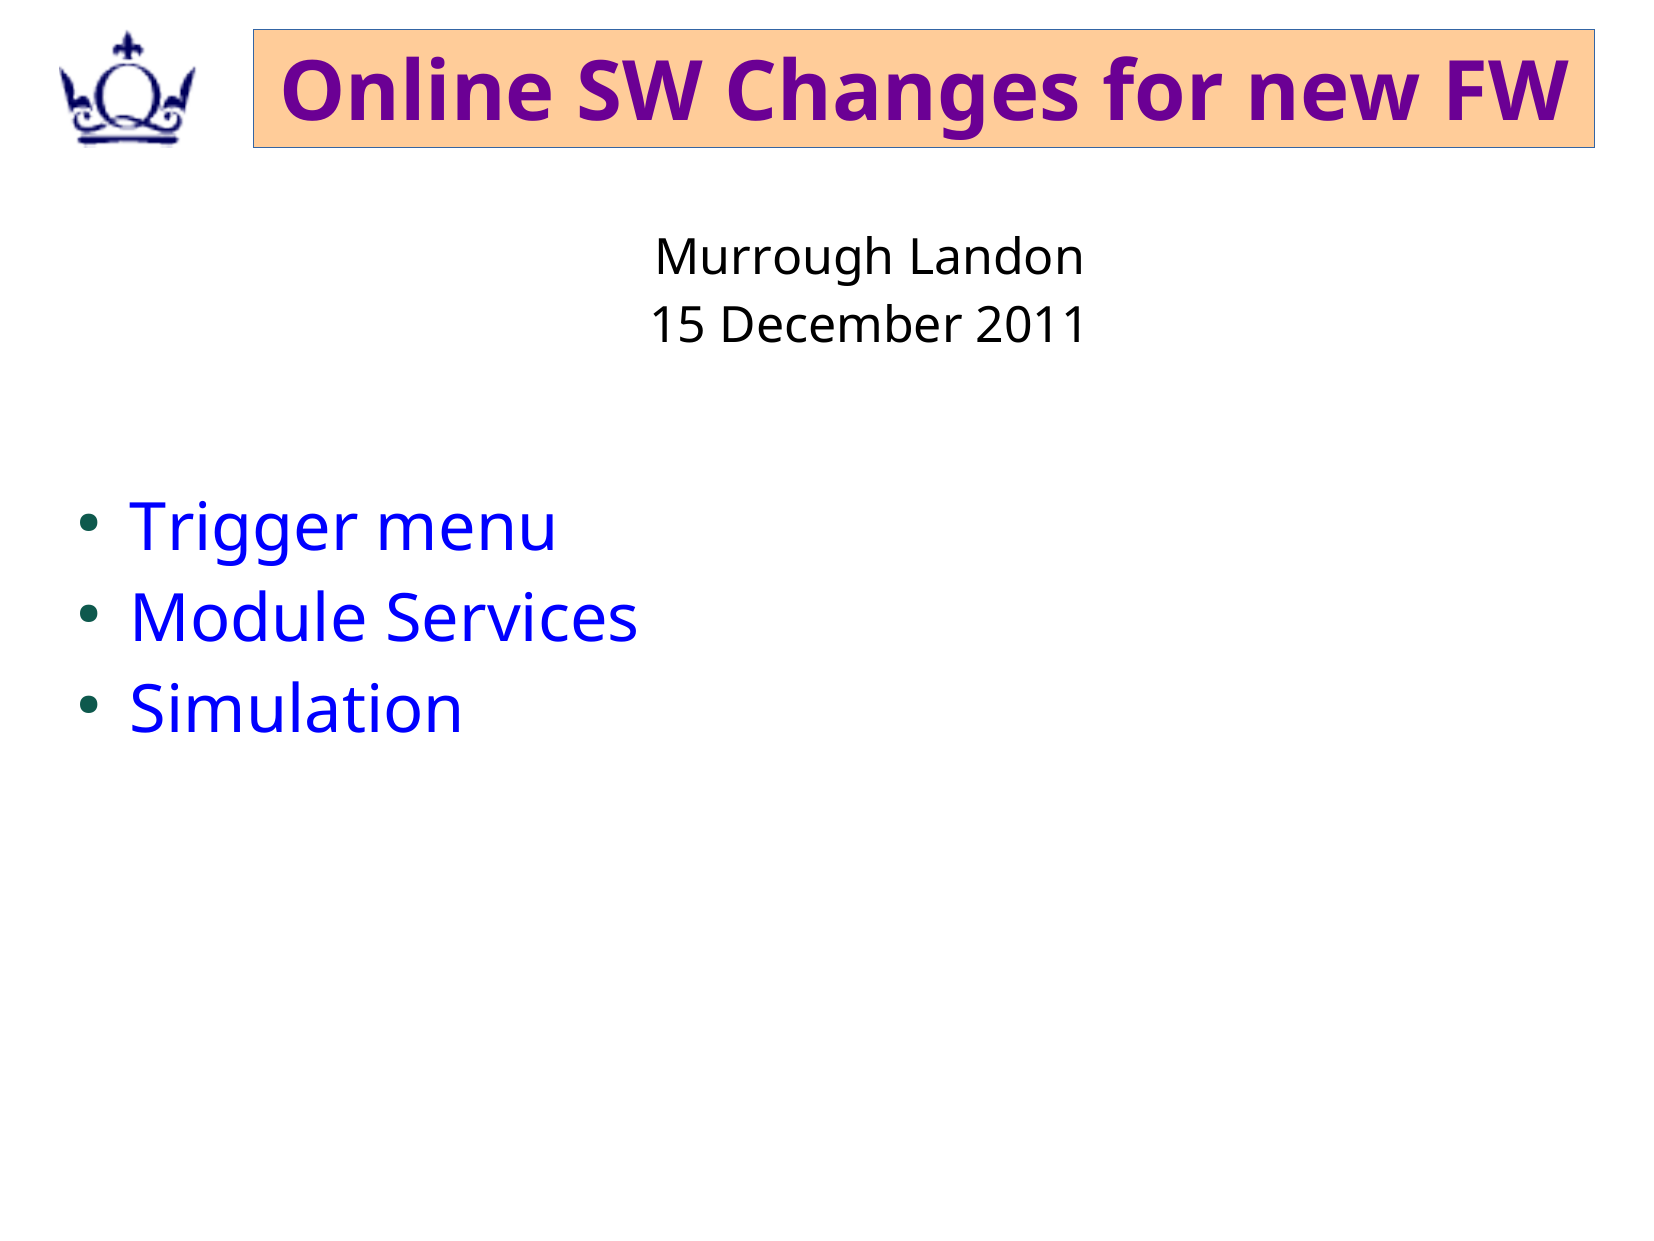

# Online SW Changes for new FW
Murrough Landon
15 December 2011
Trigger menu
Module Services
Simulation